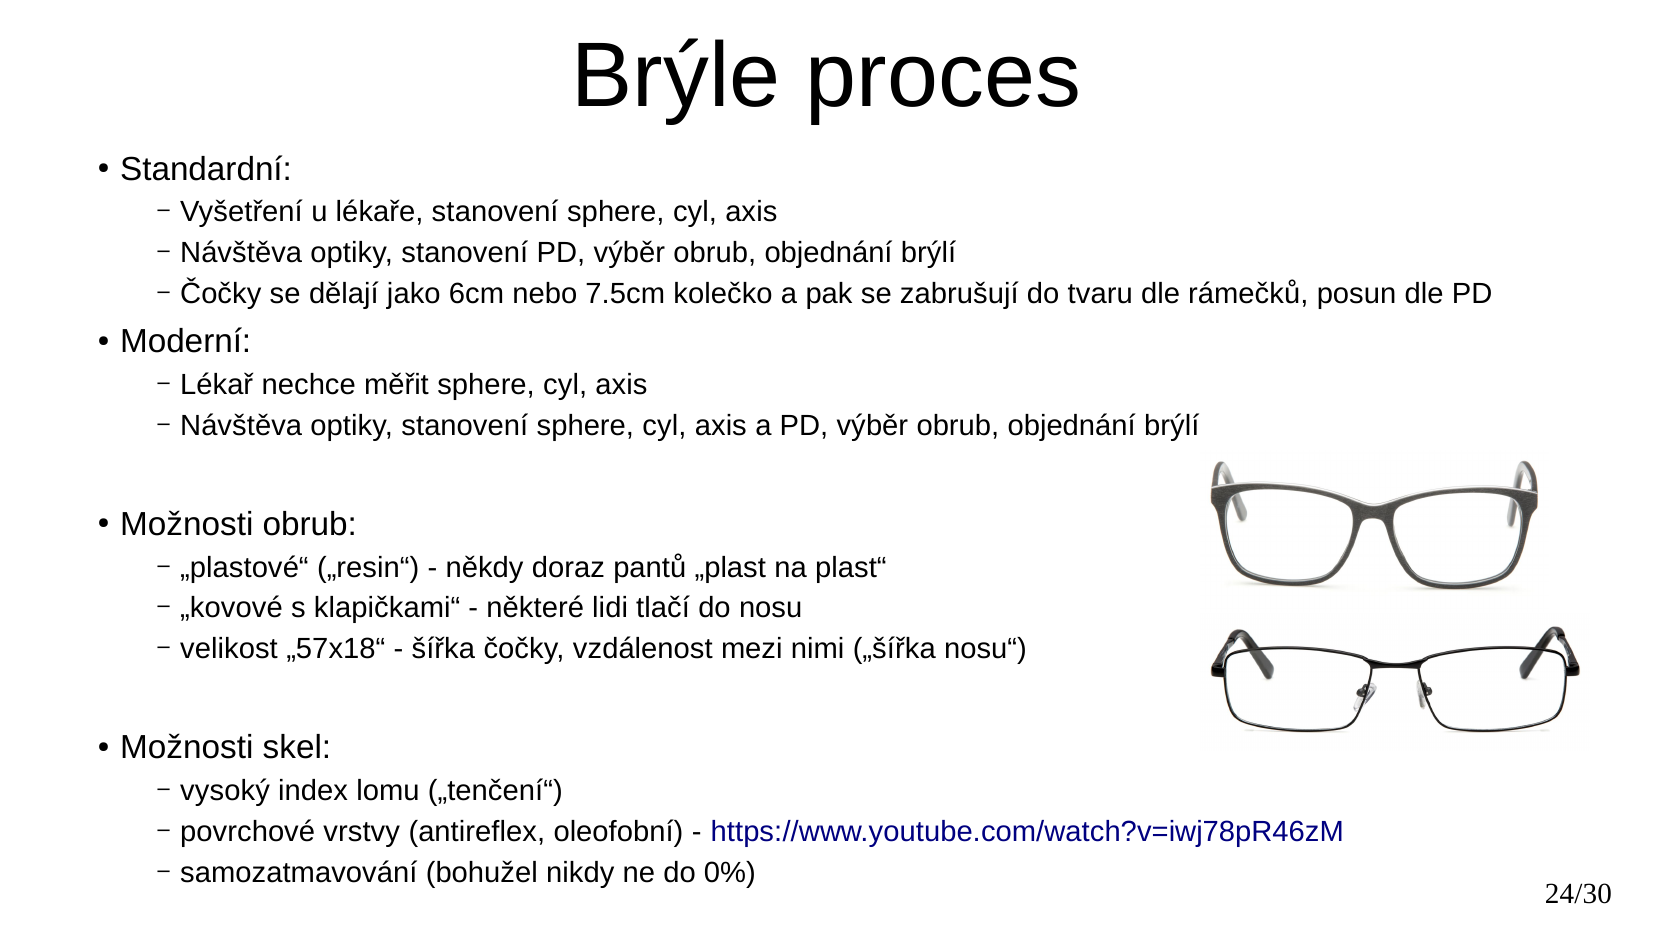

# Brýle proces
Standardní:
Vyšetření u lékaře, stanovení sphere, cyl, axis
Návštěva optiky, stanovení PD, výběr obrub, objednání brýlí
Čočky se dělají jako 6cm nebo 7.5cm kolečko a pak se zabrušují do tvaru dle rámečků, posun dle PD
Moderní:
Lékař nechce měřit sphere, cyl, axis
Návštěva optiky, stanovení sphere, cyl, axis a PD, výběr obrub, objednání brýlí
Možnosti obrub:
„plastové“ („resin“) - někdy doraz pantů „plast na plast“
„kovové s klapičkami“ - některé lidi tlačí do nosu
velikost „57x18“ - šířka čočky, vzdálenost mezi nimi („šířka nosu“)
Možnosti skel:
vysoký index lomu („tenčení“)
povrchové vrstvy (antireflex, oleofobní) - https://www.youtube.com/watch?v=iwj78pR46zM
samozatmavování (bohužel nikdy ne do 0%)
24